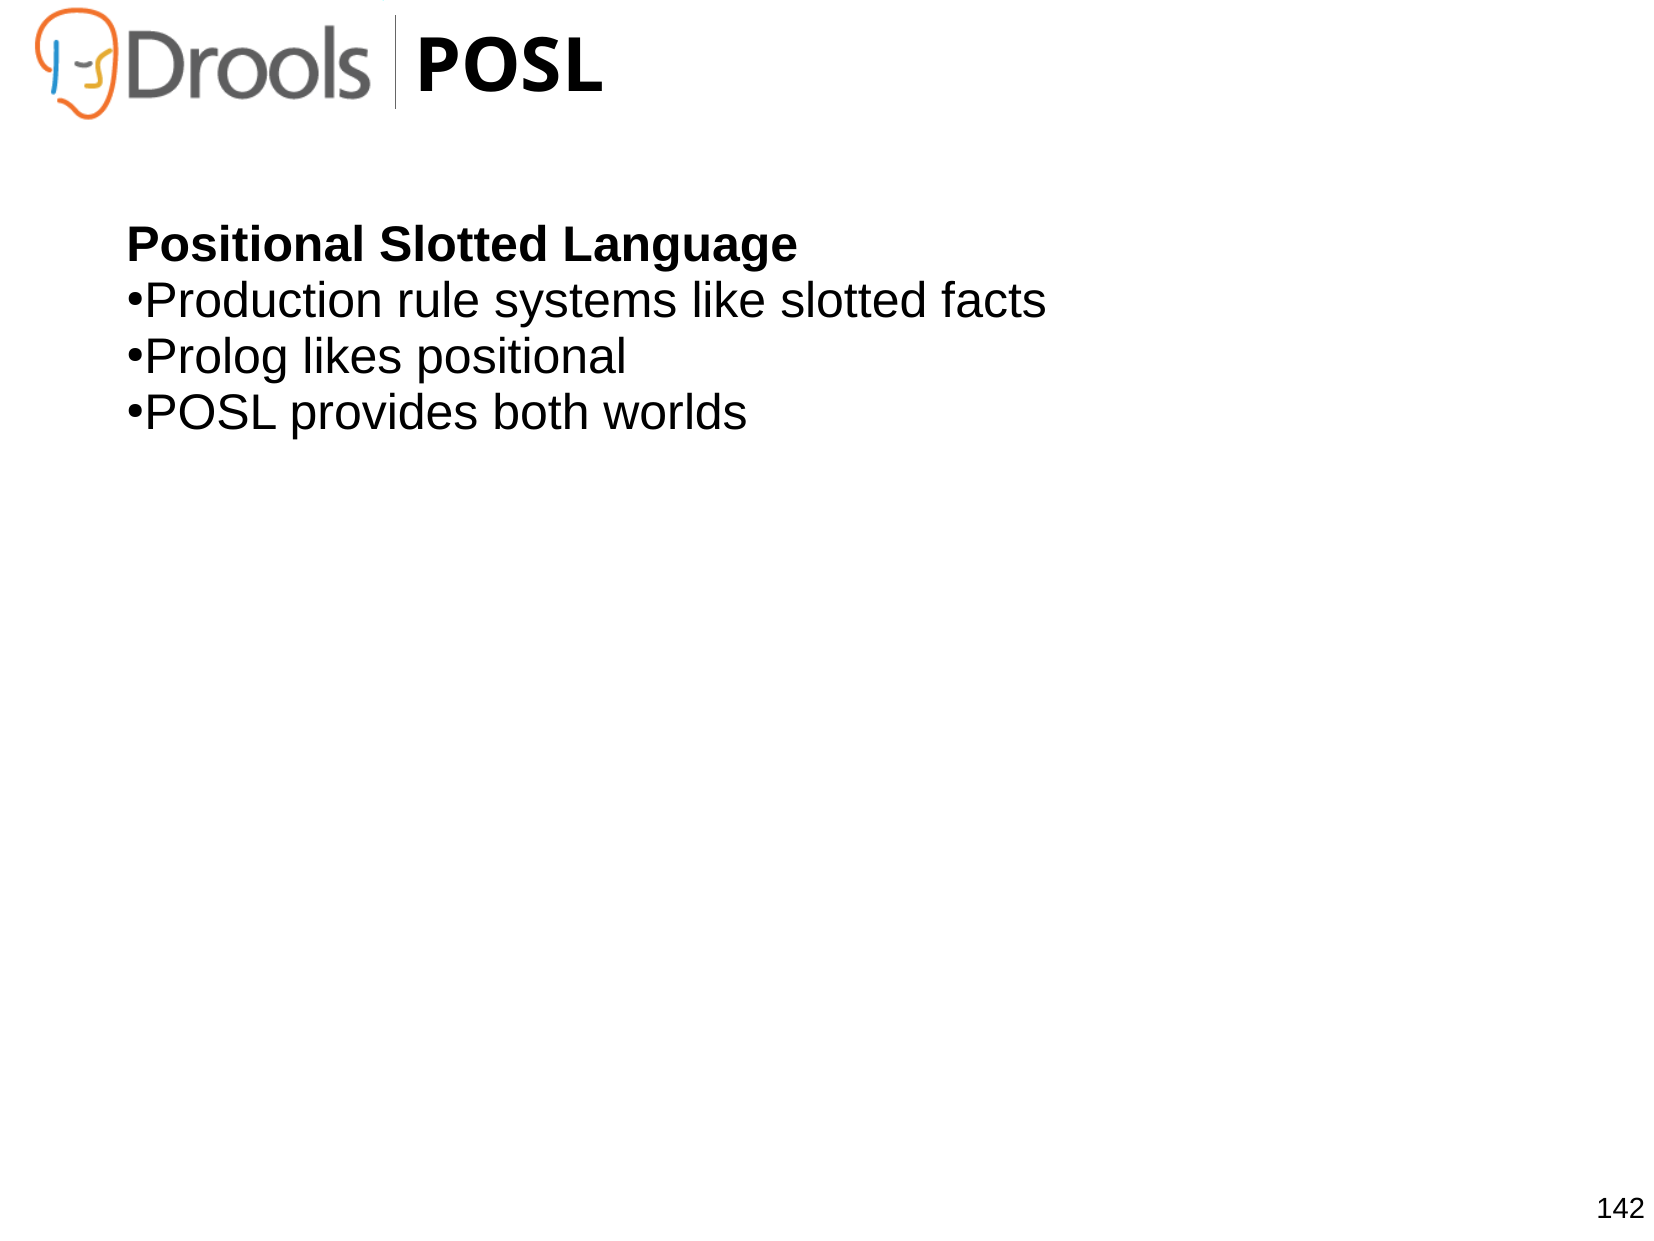

# POSL
Positional Slotted Language
Production rule systems like slotted facts
Prolog likes positional
POSL provides both worlds